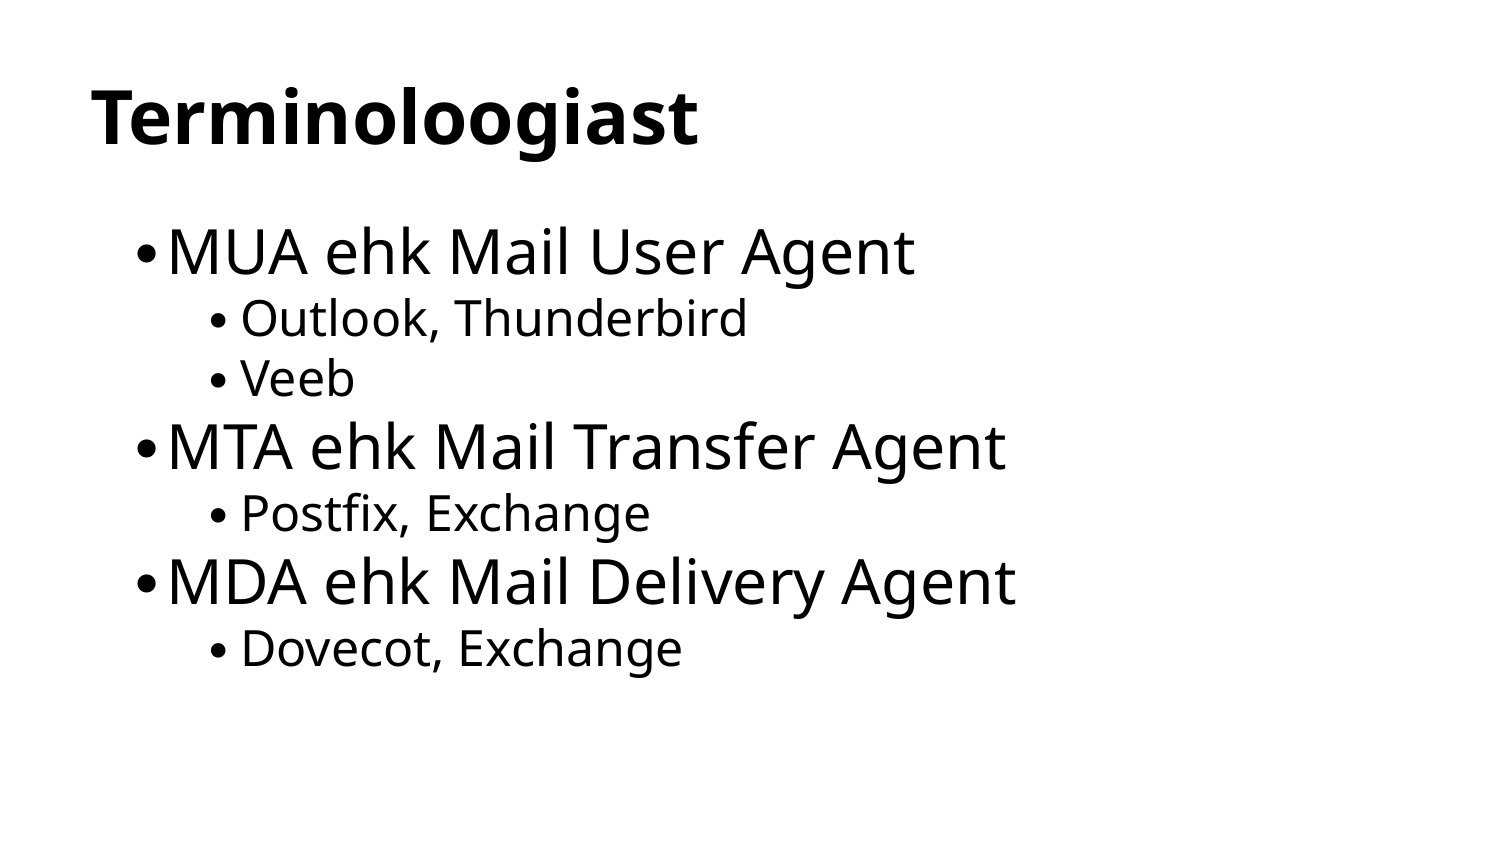

# Terminoloogiast
MUA ehk Mail User Agent
Outlook, Thunderbird
Veeb
MTA ehk Mail Transfer Agent
Postfix, Exchange
MDA ehk Mail Delivery Agent
Dovecot, Exchange